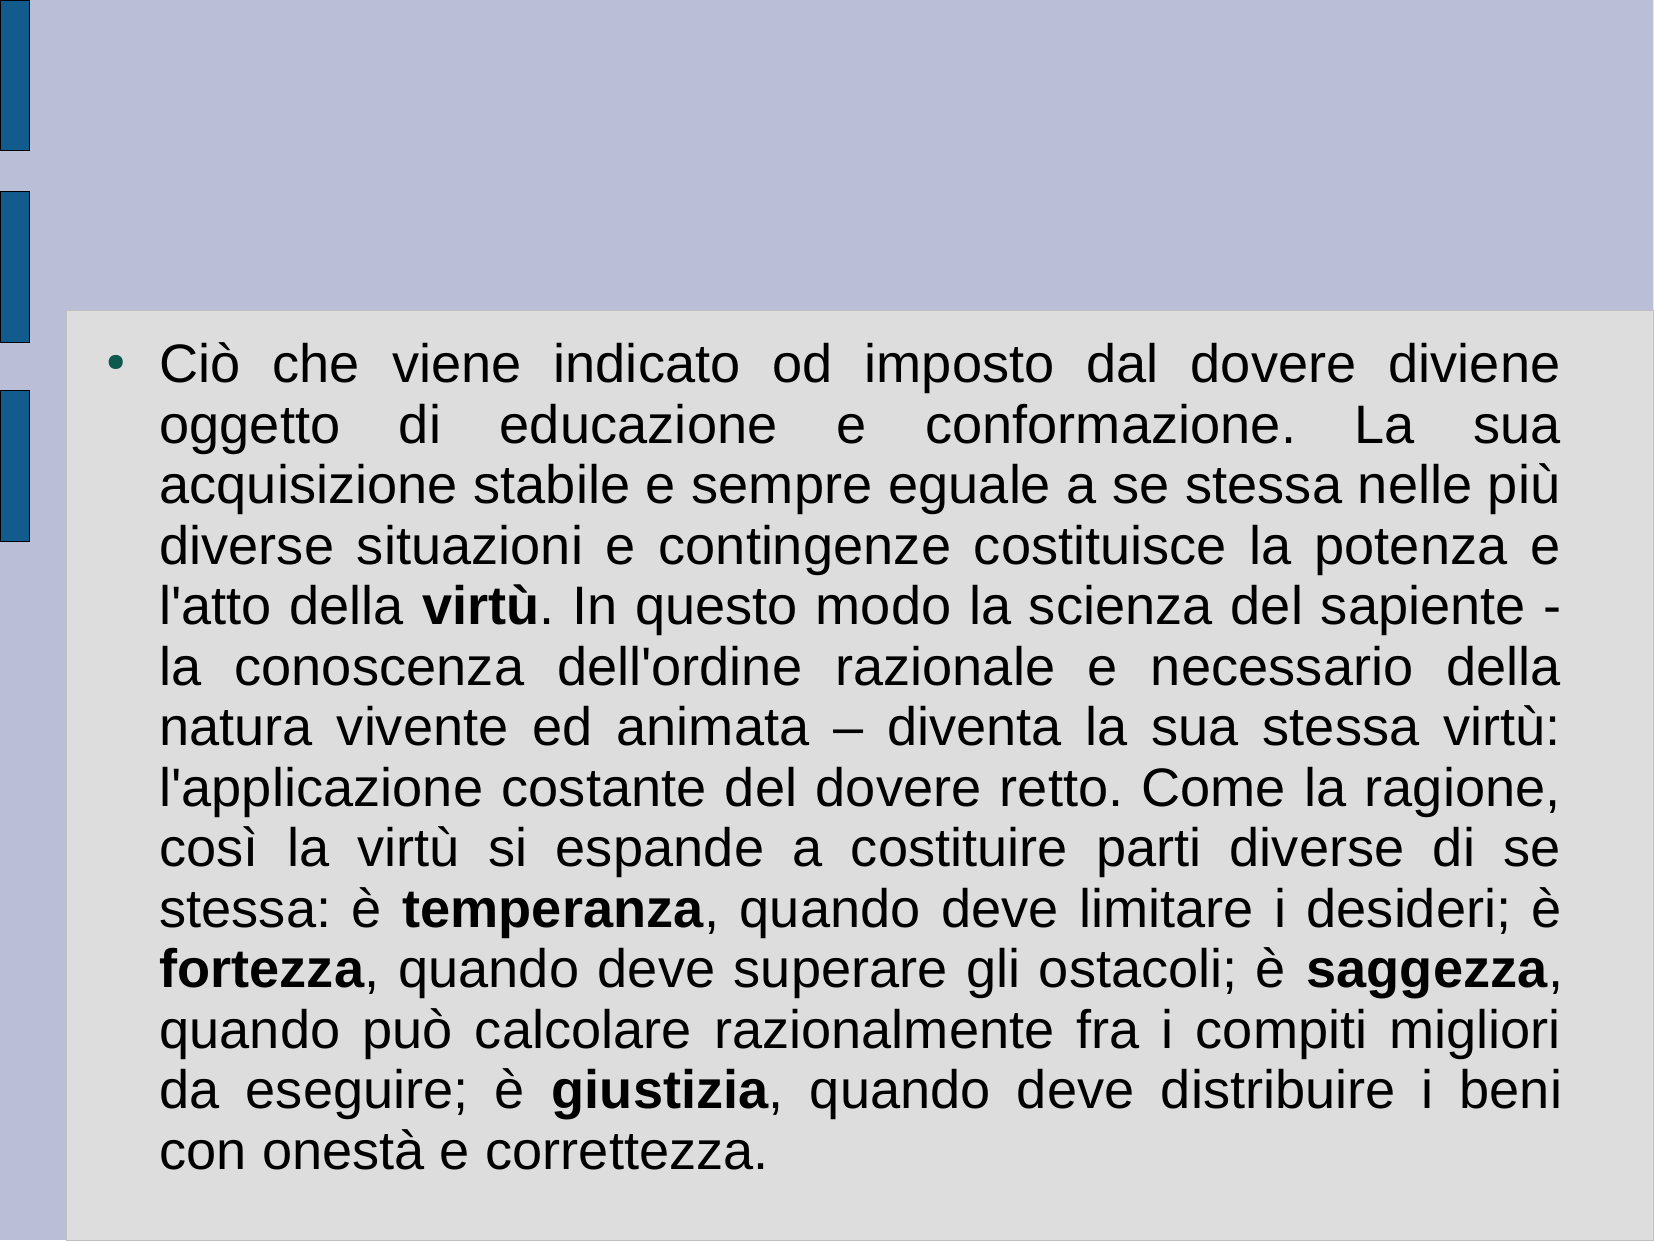

#
Ciò che viene indicato od imposto dal dovere diviene oggetto di educazione e conformazione. La sua acquisizione stabile e sempre eguale a se stessa nelle più diverse situazioni e contingenze costituisce la potenza e l'atto della virtù. In questo modo la scienza del sapiente - la conoscenza dell'ordine razionale e necessario della natura vivente ed animata – diventa la sua stessa virtù: l'applicazione costante del dovere retto. Come la ragione, così la virtù si espande a costituire parti diverse di se stessa: è temperanza, quando deve limitare i desideri; è fortezza, quando deve superare gli ostacoli; è saggezza, quando può calcolare razionalmente fra i compiti migliori da eseguire; è giustizia, quando deve distribuire i beni con onestà e correttezza.